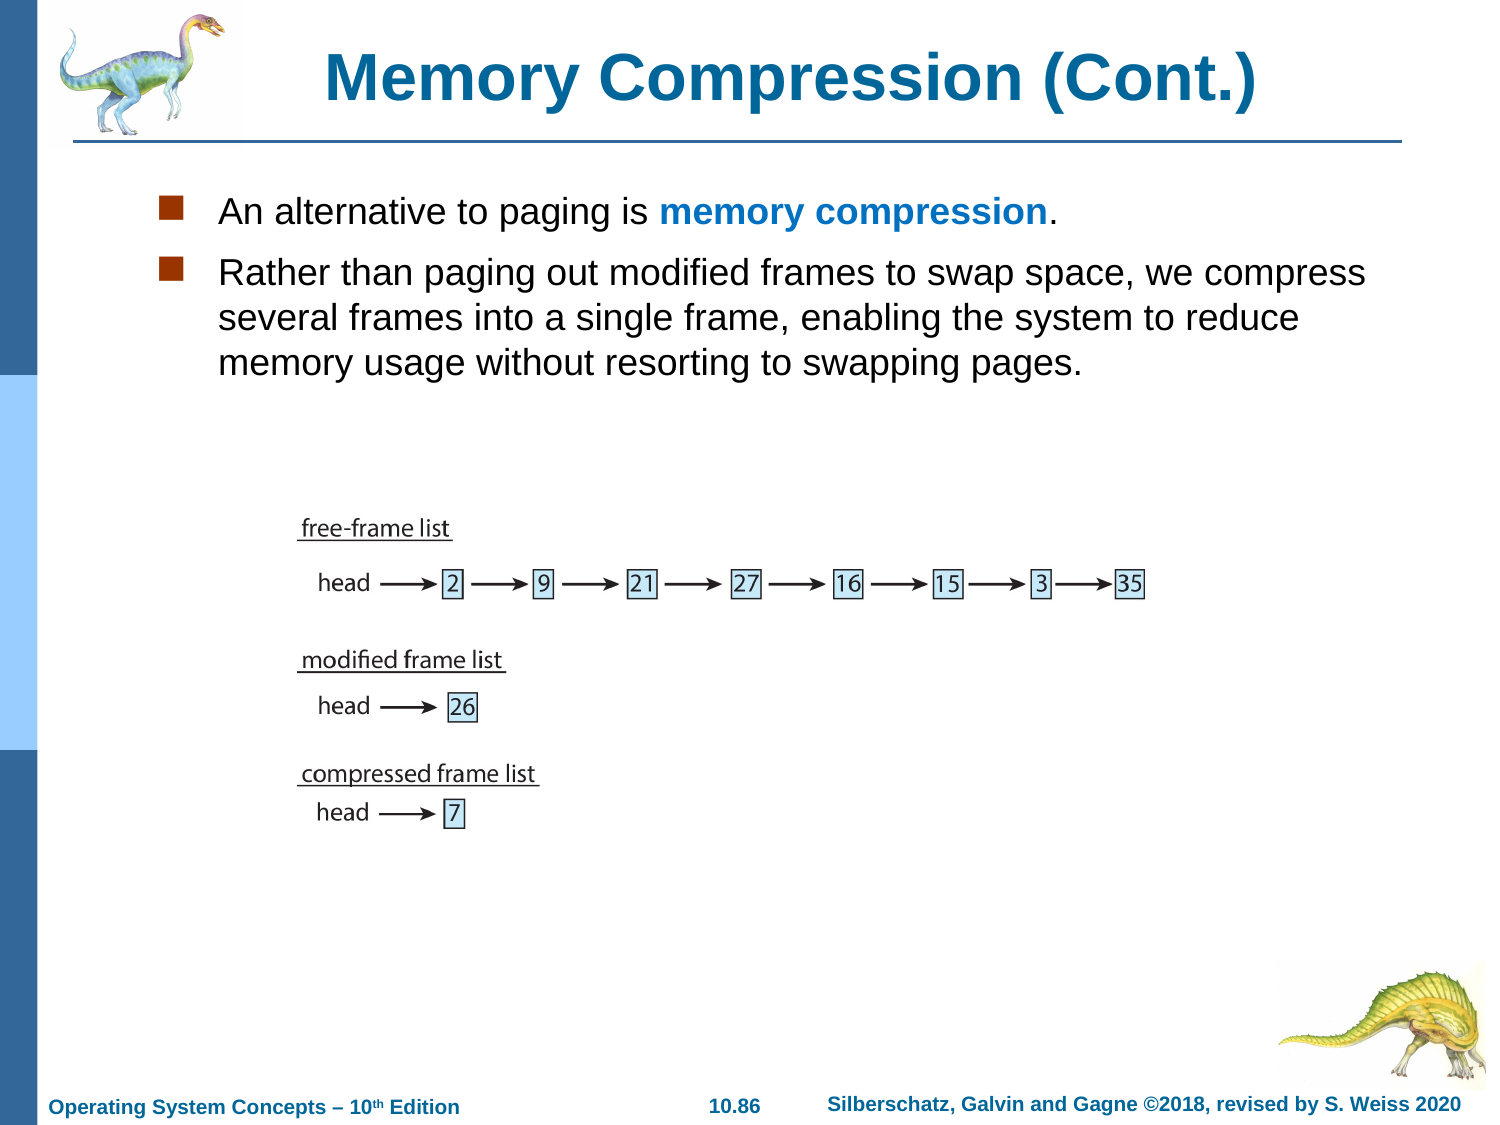

# Memory Compression (Cont.)
An alternative to paging is memory compression.
Rather than paging out modified frames to swap space, we compress several frames into a single frame, enabling the system to reduce memory usage without resorting to swapping pages.